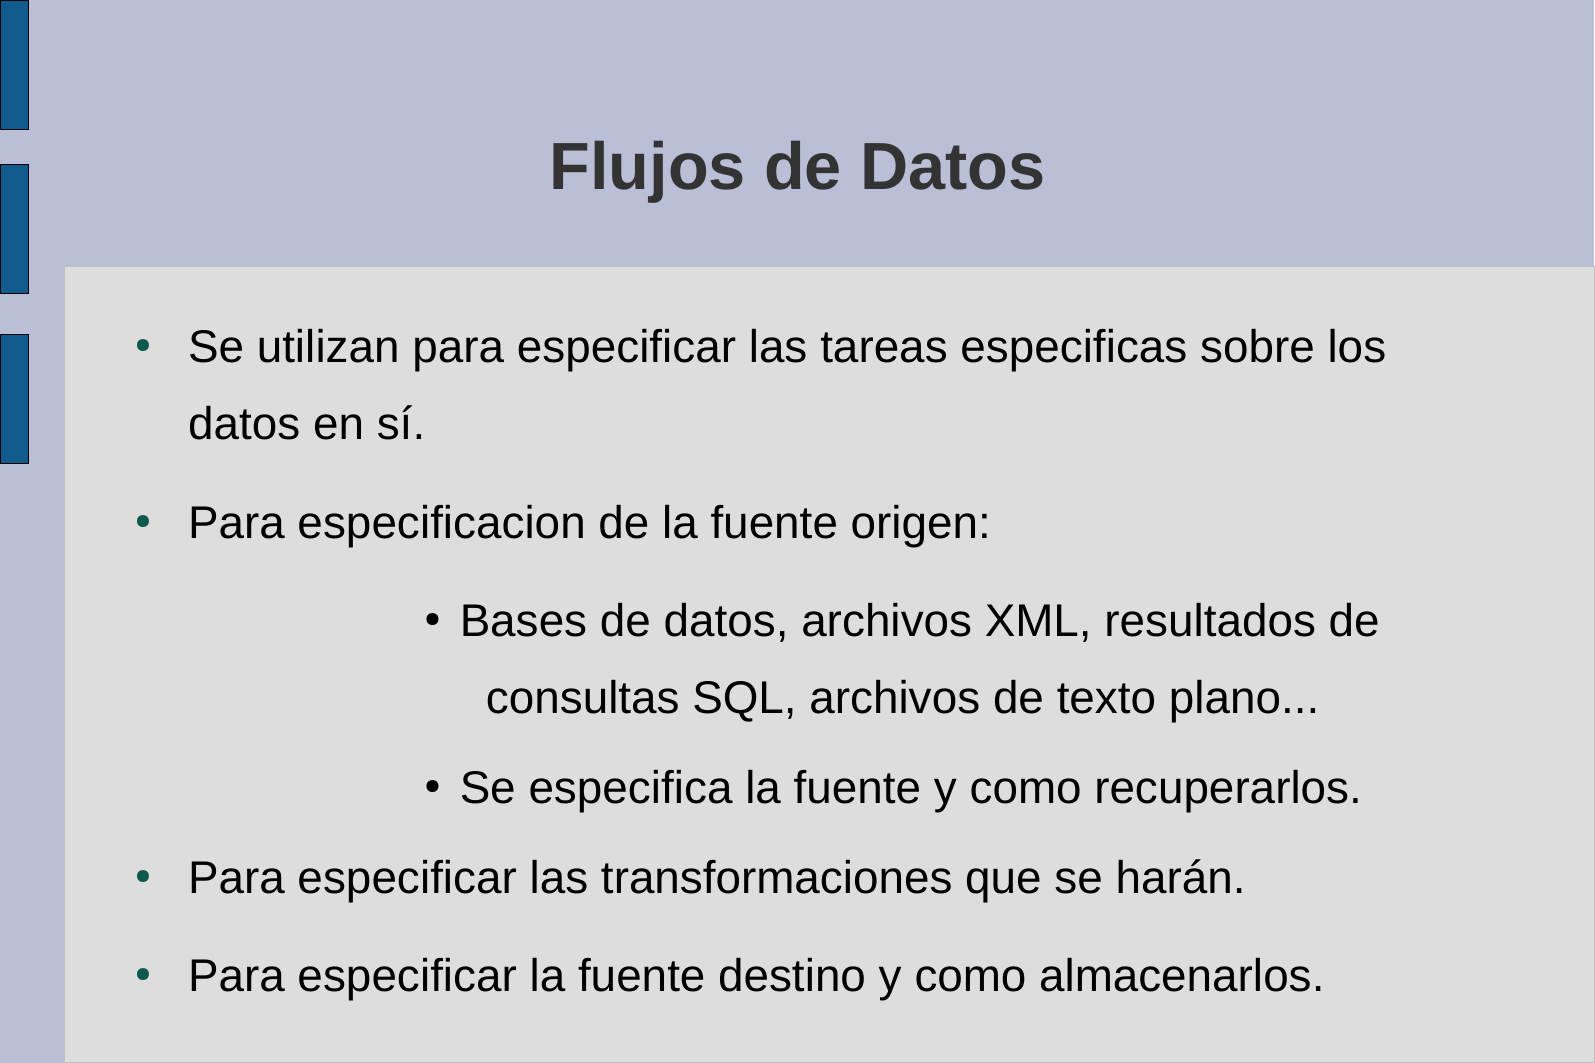

# Flujos de Datos
Se utilizan para especificar las tareas especificas sobre los datos en sí.
Para especificacion de la fuente origen:
Bases de datos, archivos XML, resultados de consultas SQL, archivos de texto plano...
Se especifica la fuente y como recuperarlos.
Para especificar las transformaciones que se harán.
Para especificar la fuente destino y como almacenarlos.